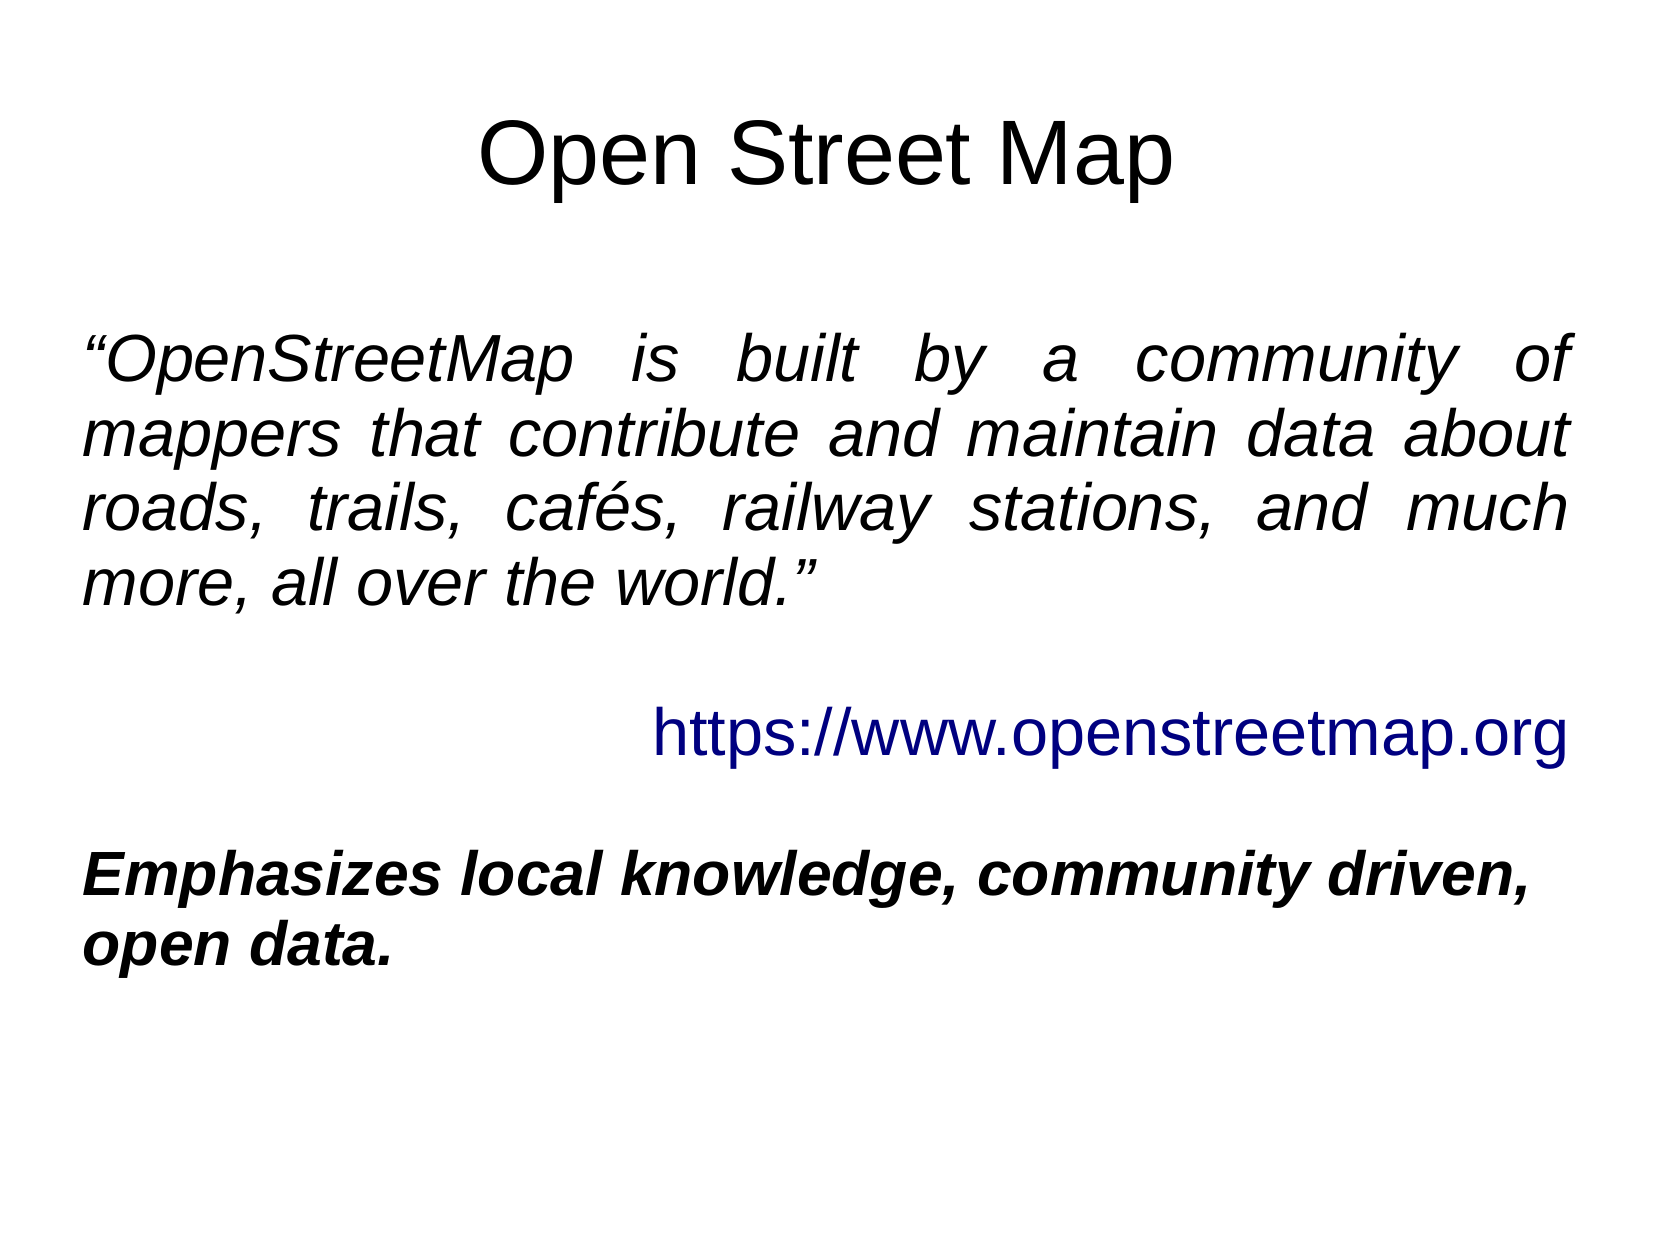

# Open Street Map
“OpenStreetMap is built by a community of mappers that contribute and maintain data about roads, trails, cafés, railway stations, and much more, all over the world.”
https://www.openstreetmap.org
Emphasizes local knowledge, community driven, open data.